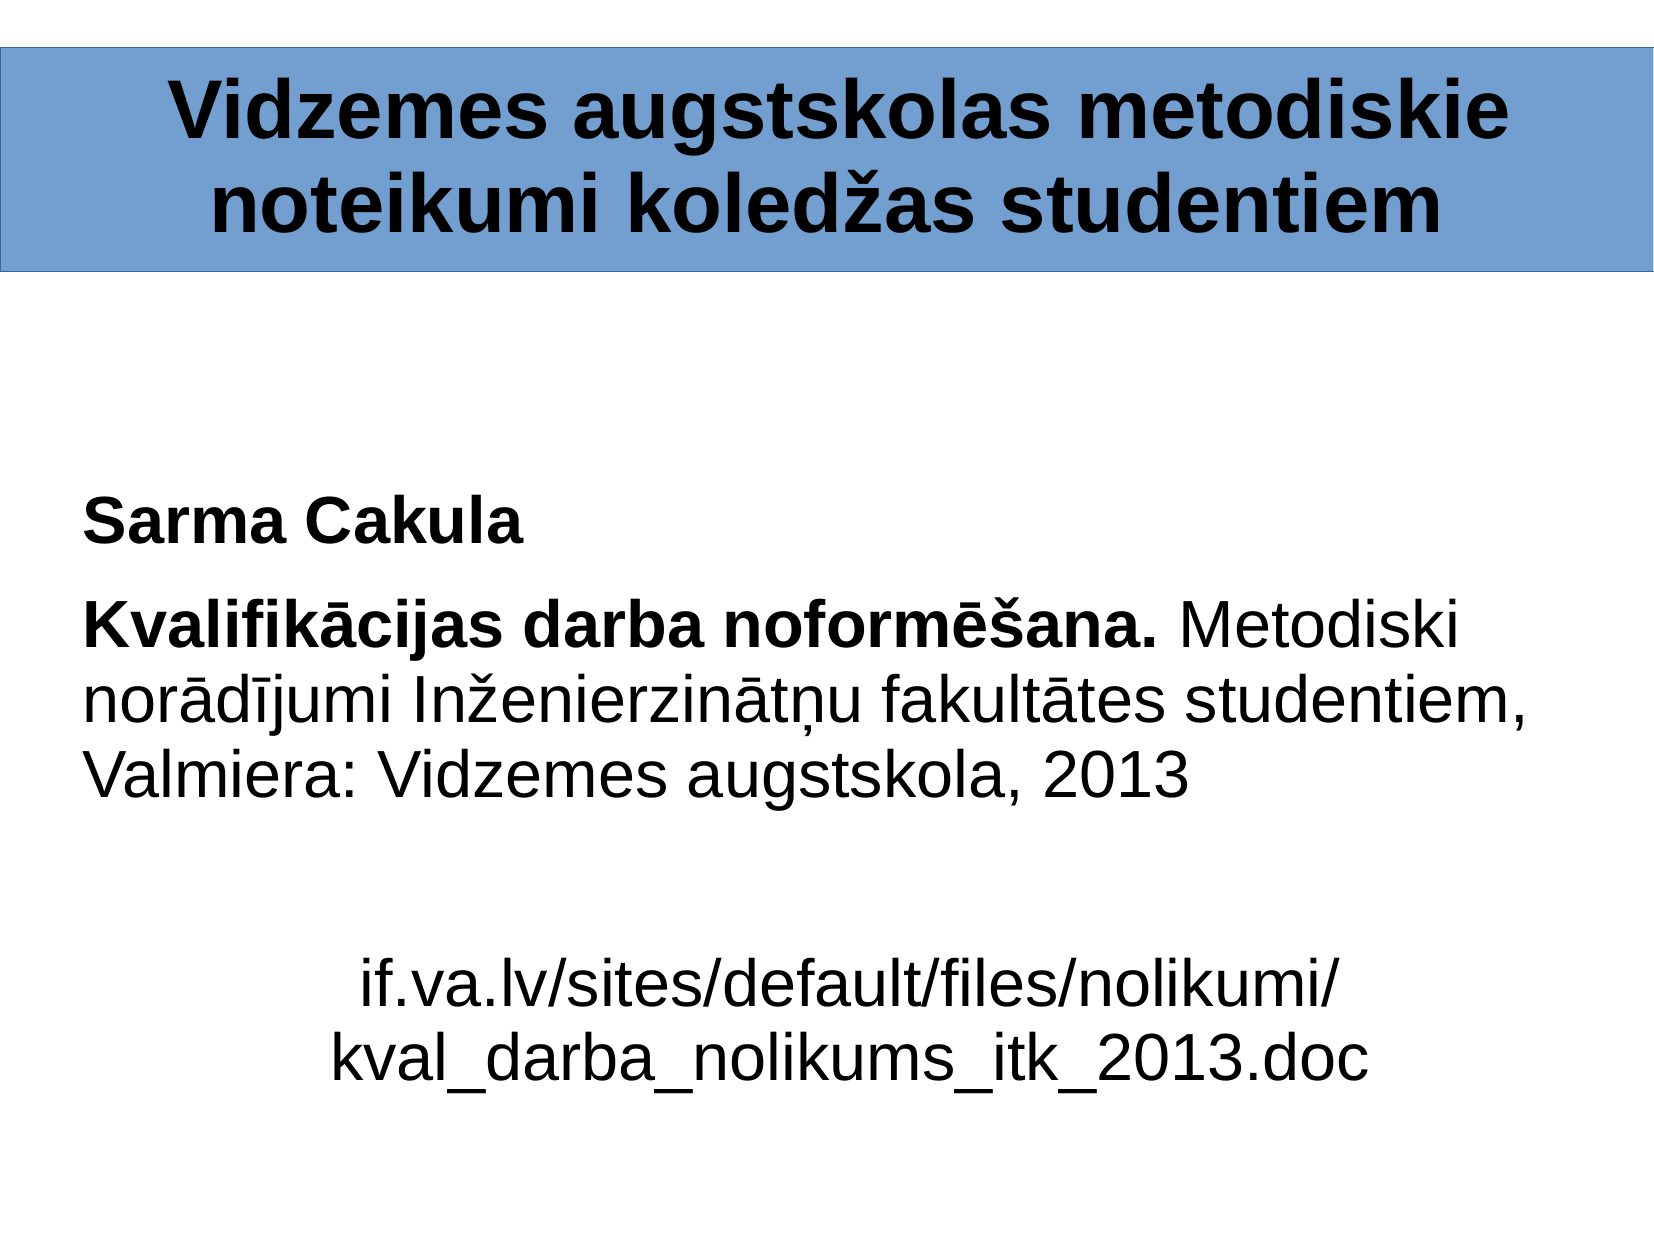

# Vidzemes augstskolas metodiskie noteikumi koledžas studentiem
Sarma Cakula
Kvalifikācijas darba noformēšana. Metodiski norādījumi Inženierzinātņu fakultātes studentiem, Valmiera: Vidzemes augstskola, 2013
if.va.lv/sites/default/files/nolikumi/kval_darba_nolikums_itk_2013.doc